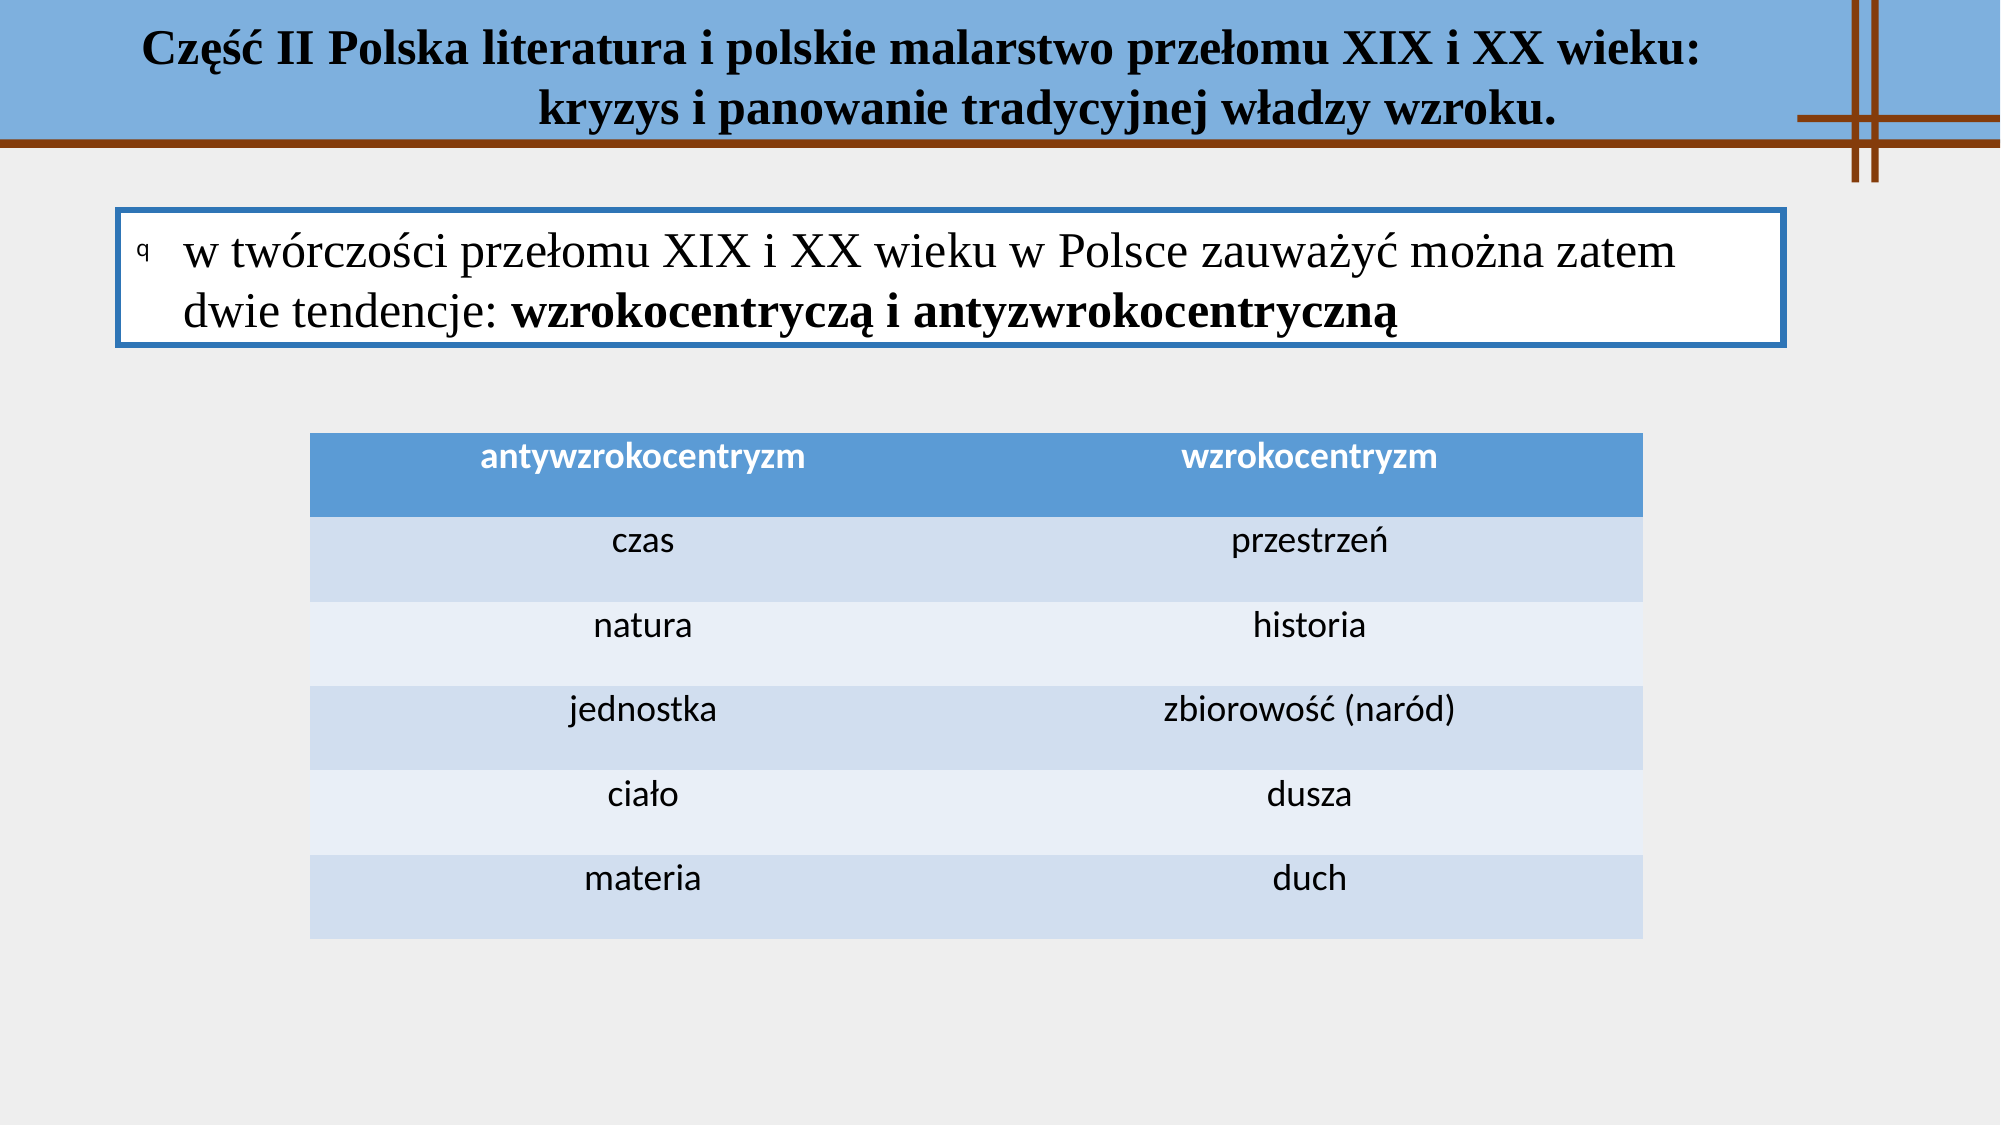

Część II Polska literatura i polskie malarstwo przełomu XIX i XX wieku: kryzys i panowanie tradycyjnej władzy wzroku.
w twórczości przełomu XIX i XX wieku w Polsce zauważyć można zatem dwie tendencje: wzrokocentryczą i antyzwrokocentryczną
| antywzrokocentryzm | wzrokocentryzm |
| --- | --- |
| czas | przestrzeń |
| natura | historia |
| jednostka | zbiorowość (naród) |
| ciało | dusza |
| materia | duch |